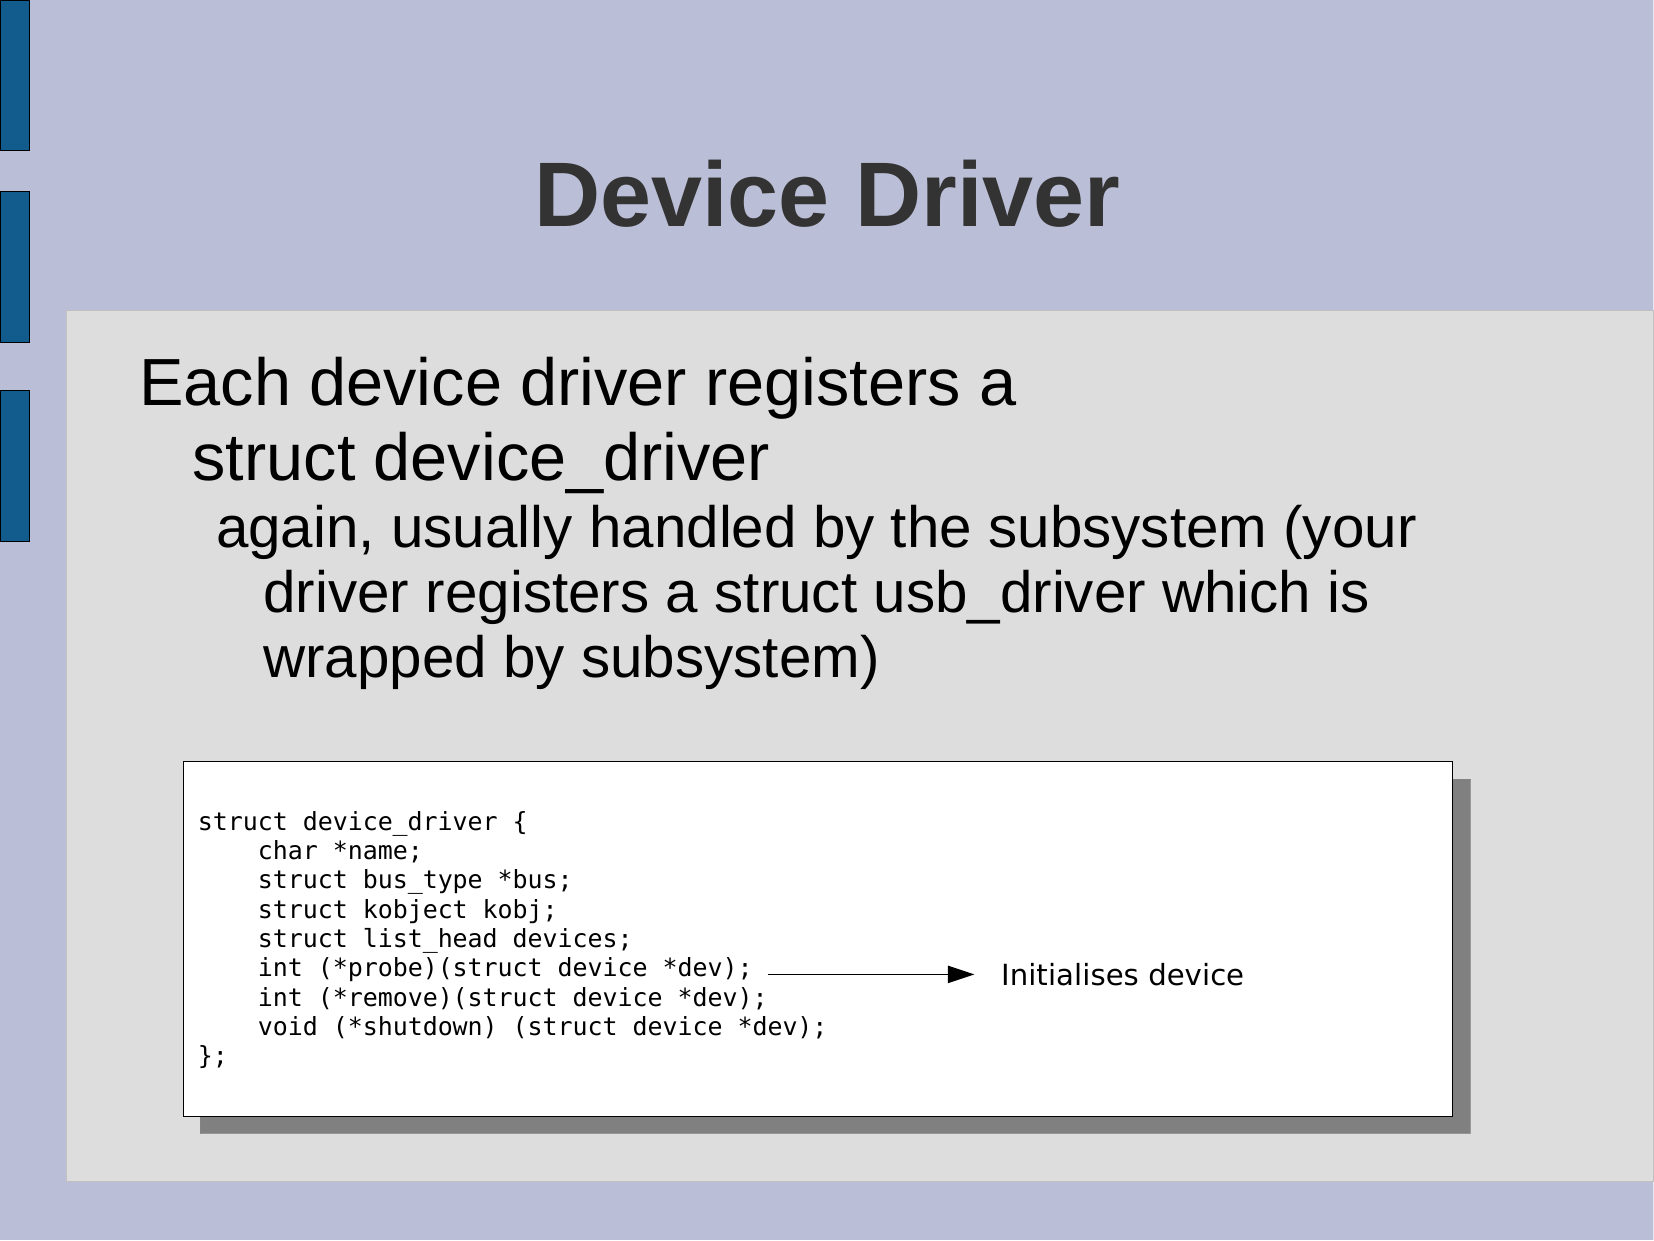

# Device Driver
Each device driver registers a
struct device_driver
again, usually handled by the subsystem (your driver registers a struct usb_driver which is wrapped by subsystem)
struct device_driver {
 char *name;
 struct bus_type *bus;
 struct kobject kobj;
 struct list_head devices;
 int (*probe)(struct device *dev);
 int (*remove)(struct device *dev);
 void (*shutdown) (struct device *dev);
};
Initialises device